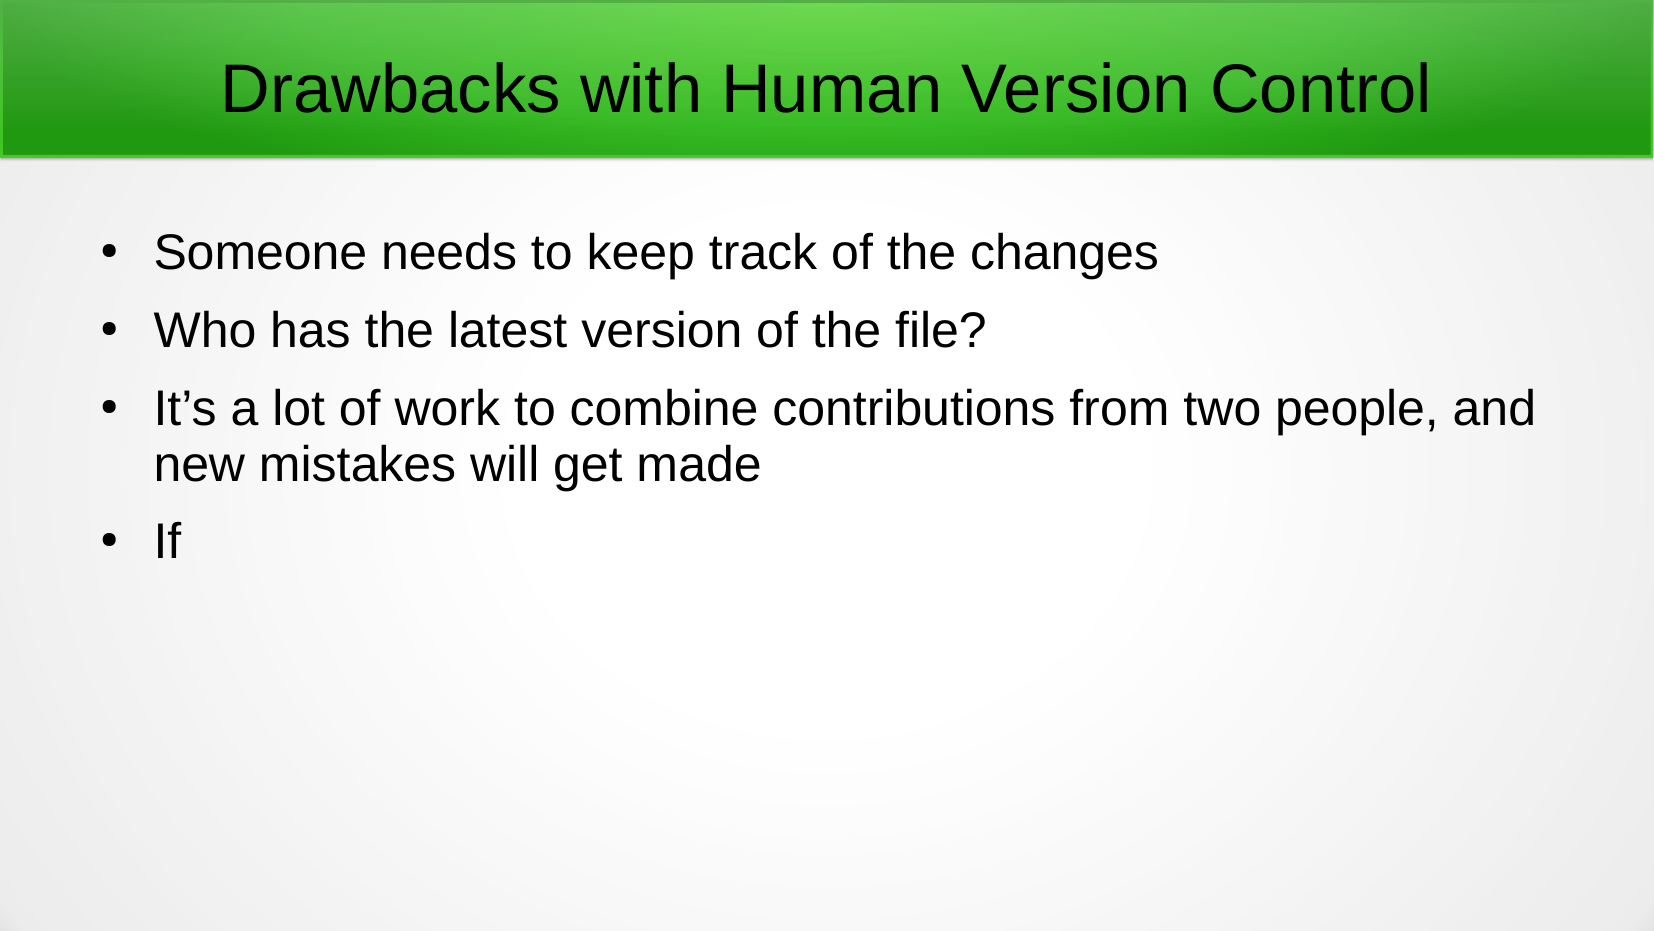

# Drawbacks with Human Version Control
Someone needs to keep track of the changes
Who has the latest version of the file?
It’s a lot of work to combine contributions from two people, and new mistakes will get made
If